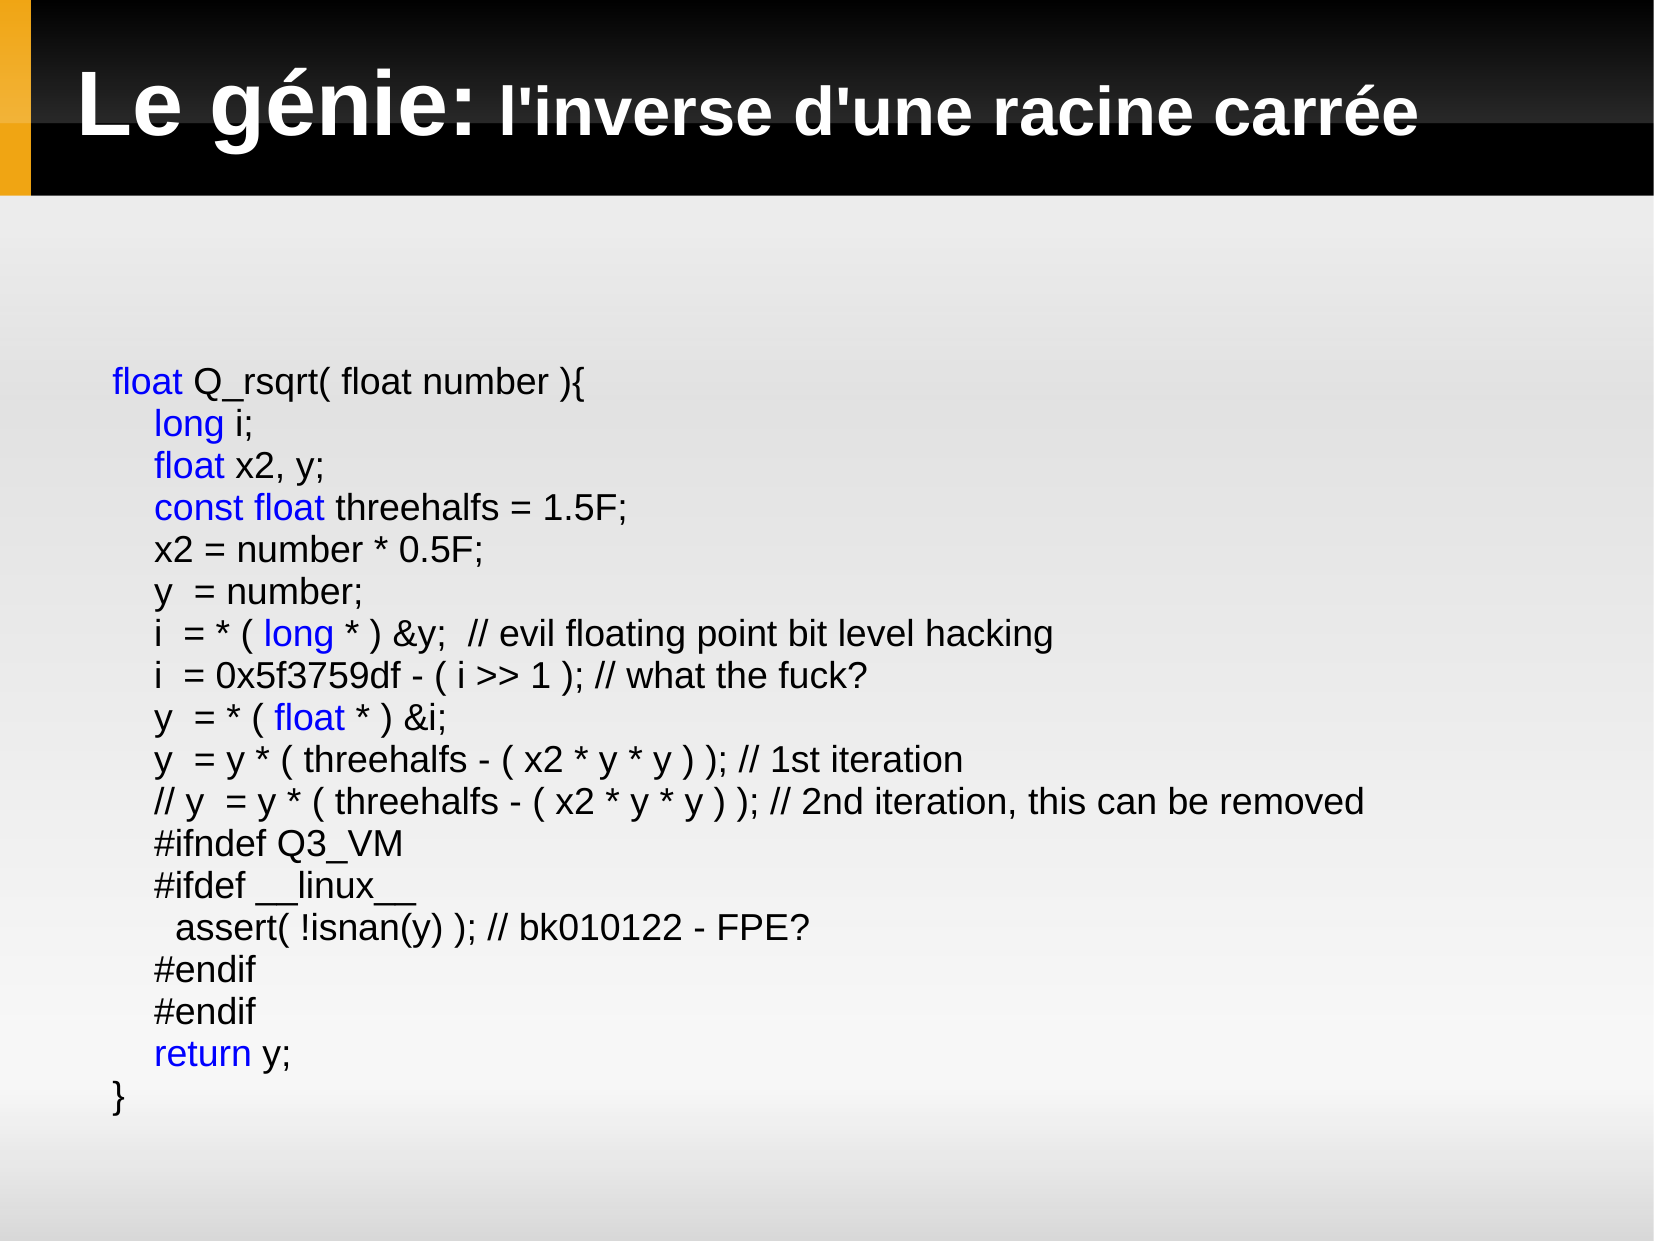

# Le génie: l'inverse d'une racine carrée
float Q_rsqrt( float number ){
 long i;
 float x2, y;
 const float threehalfs = 1.5F;
 x2 = number * 0.5F;
 y = number;
 i = * ( long * ) &y; // evil floating point bit level hacking
 i = 0x5f3759df - ( i >> 1 ); // what the fuck?
 y = * ( float * ) &i;
 y = y * ( threehalfs - ( x2 * y * y ) ); // 1st iteration
 // y = y * ( threehalfs - ( x2 * y * y ) ); // 2nd iteration, this can be removed
 #ifndef Q3_VM
 #ifdef __linux__
 assert( !isnan(y) ); // bk010122 - FPE?
 #endif
 #endif
 return y;
}